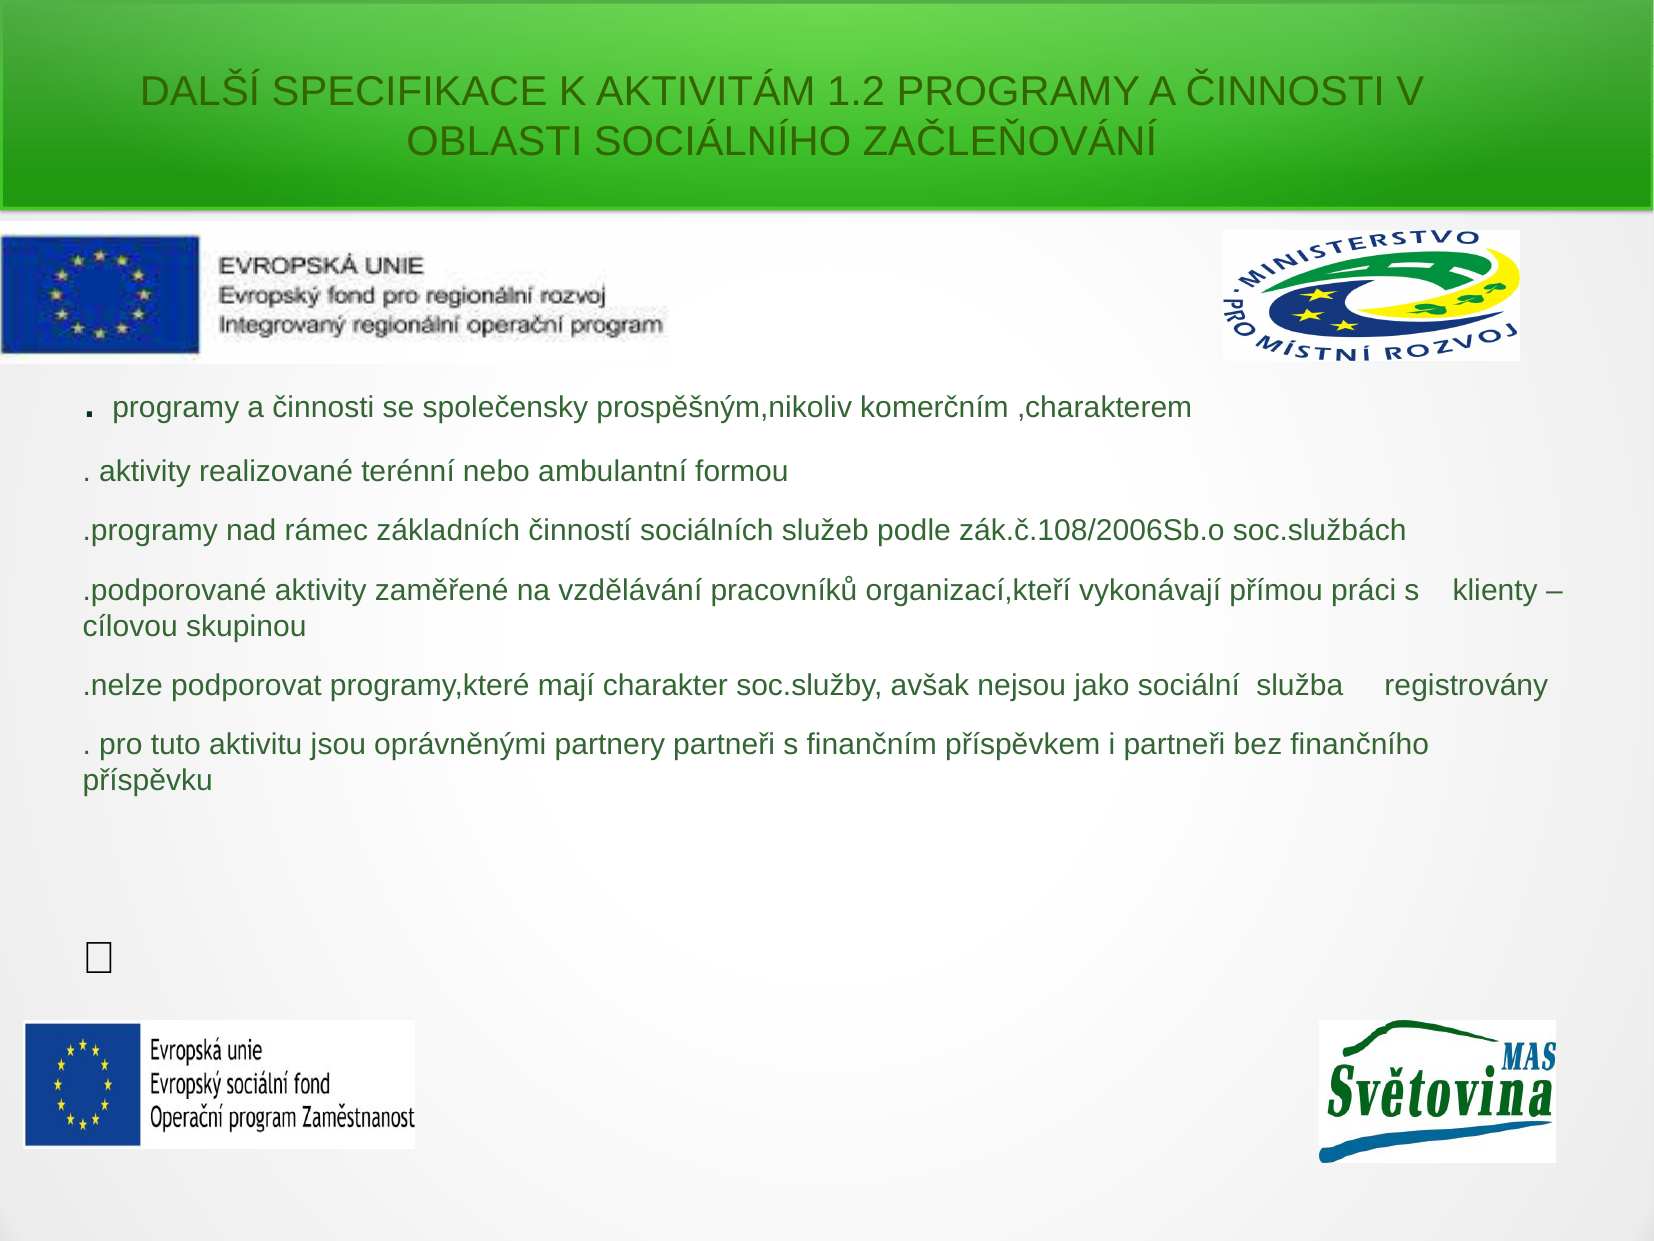

# DALŠÍ SPECIFIKACE K AKTIVITÁM 1.2 PROGRAMY A ČINNOSTI V OBLASTI SOCIÁLNÍHO ZAČLEŇOVÁNÍ
. programy a činnosti se společensky prospěšným,nikoliv komerčním ,charakterem
. aktivity realizované terénní nebo ambulantní formou
.programy nad rámec základních činností sociálních služeb podle zák.č.108/2006Sb.o soc.službách
.podporované aktivity zaměřené na vzdělávání pracovníků organizací,kteří vykonávají přímou práci s klienty – cílovou skupinou
.nelze podporovat programy,které mají charakter soc.služby, avšak nejsou jako sociální služba registrovány
. pro tuto aktivitu jsou oprávněnými partnery partneři s finančním příspěvkem i partneři bez finančního příspěvku
